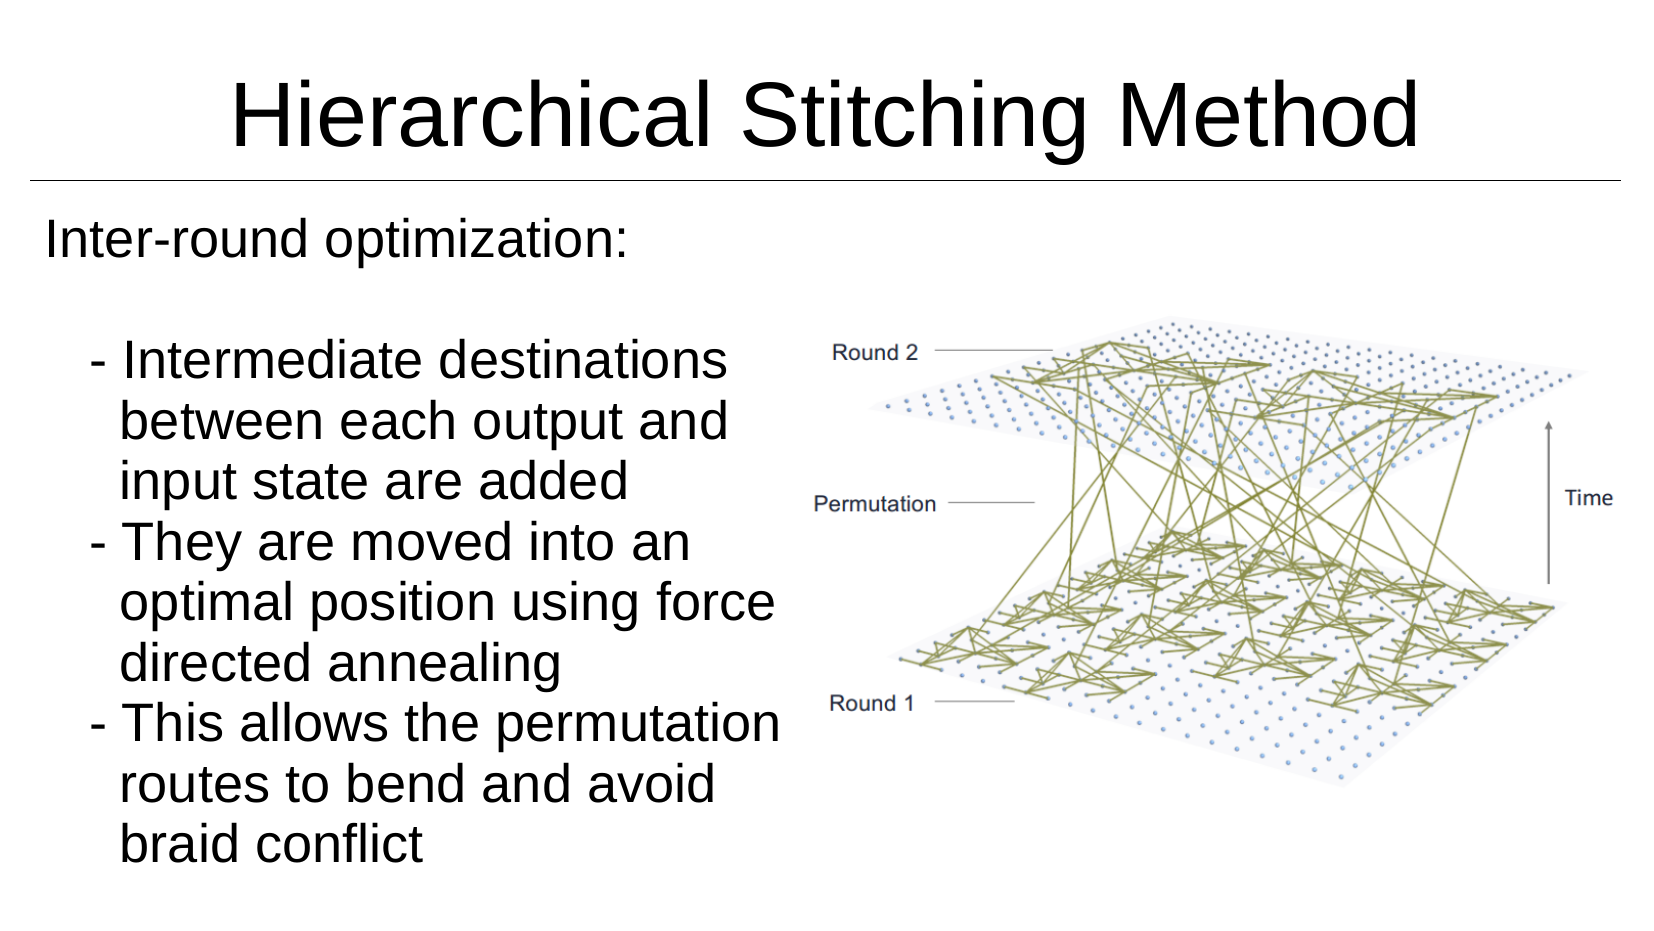

# Hierarchical Stitching Method
Inter-round optimization:
 - Intermediate destinations between each output and input state are added
 - They are moved into an optimal position using force directed annealing
 - This allows the permutation routes to bend and avoid braid conflict